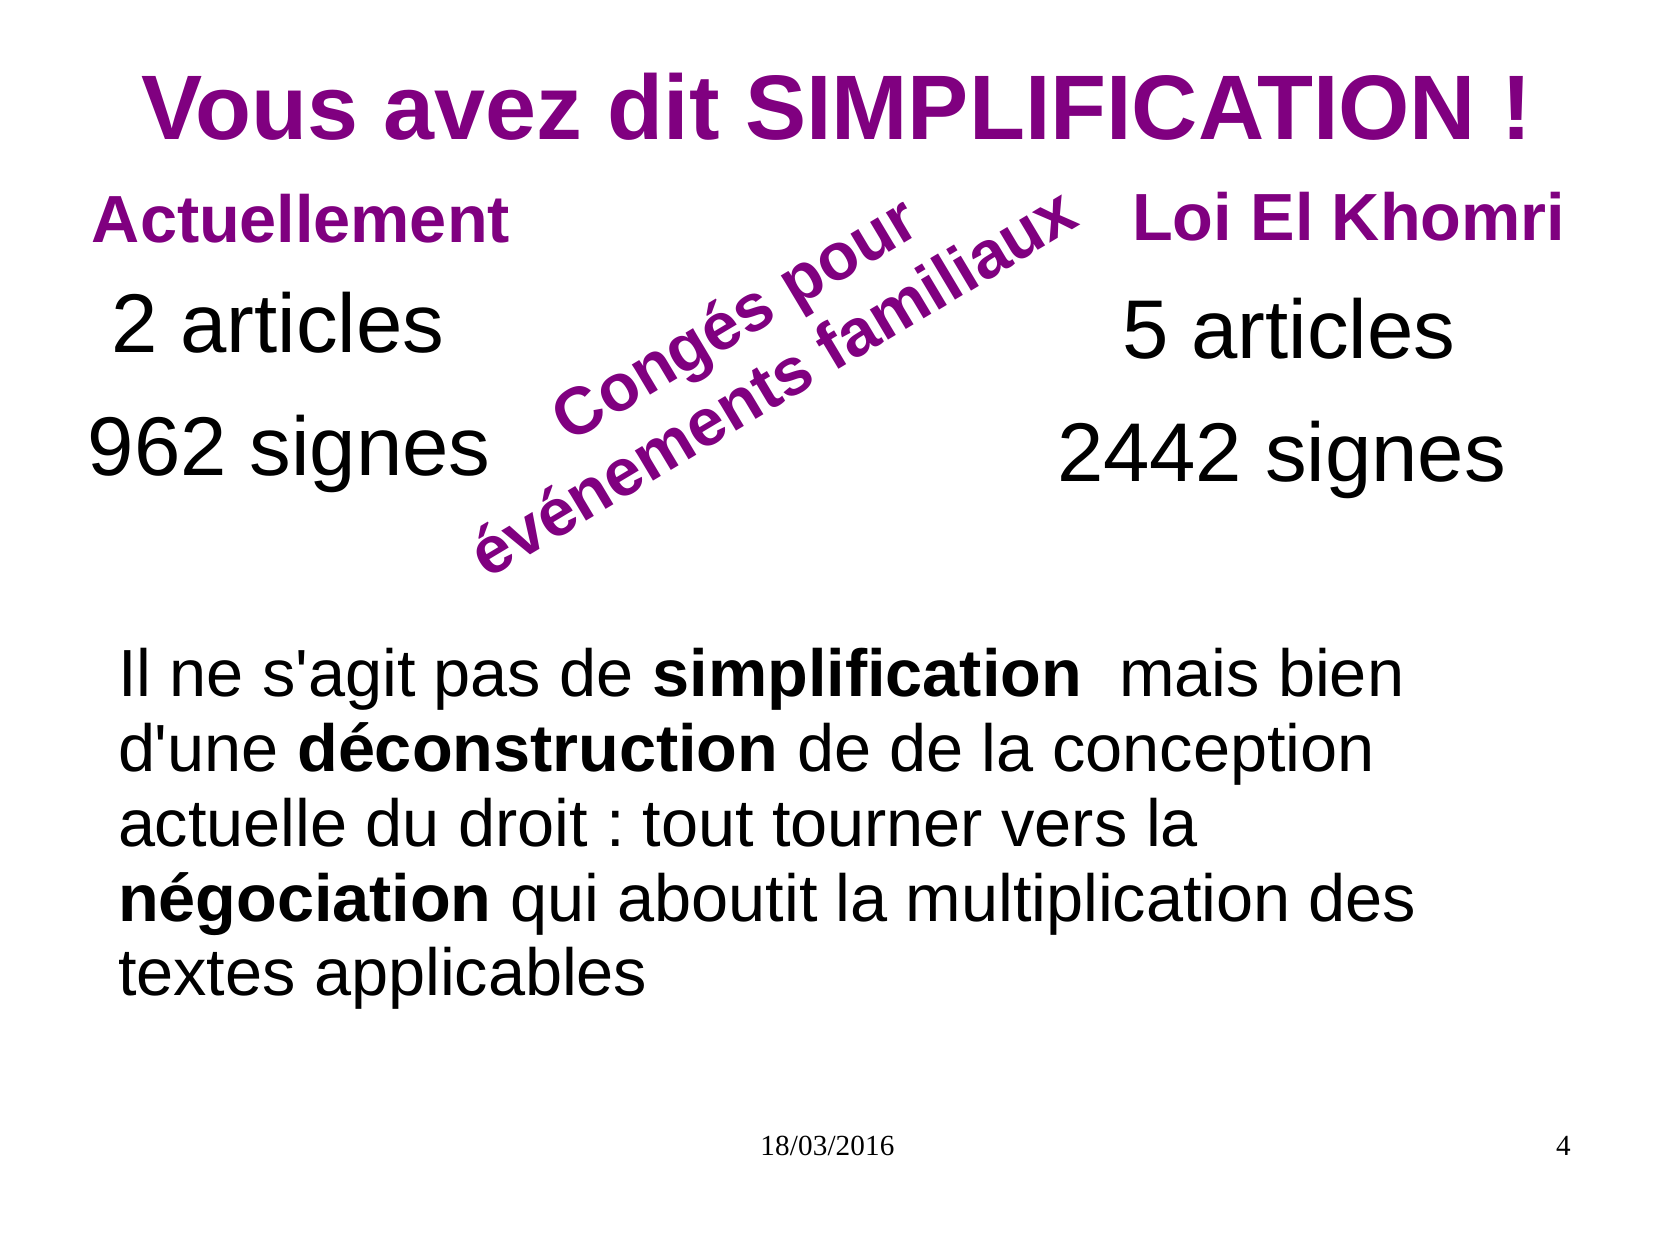

Vous avez dit SIMPLIFICATION !
Loi El Khomri
Actuellement
# 2 articles
962 signes
 5 articles
2442 signes
Congés pour événements familiaux
Il ne s'agit pas de simplification mais bien d'une déconstruction de de la conception actuelle du droit : tout tourner vers la négociation qui aboutit la multiplication des textes applicables
18/03/2016
4